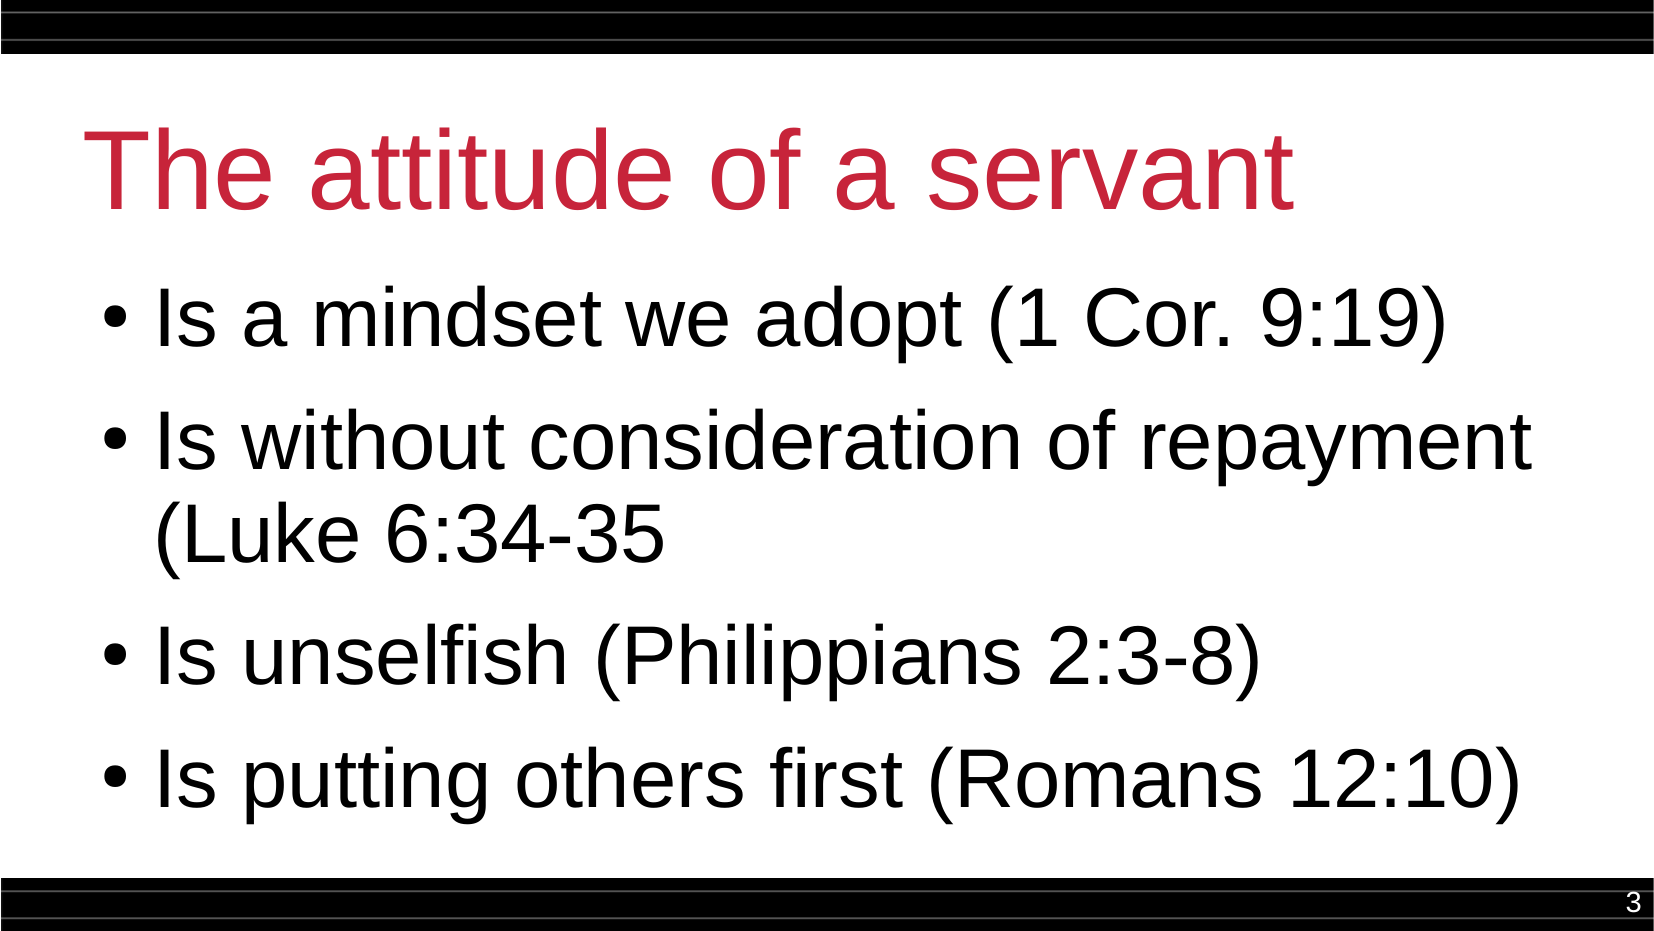

# The attitude of a servant
Is a mindset we adopt (1 Cor. 9:19)
Is without consideration of repayment (Luke 6:34-35
Is unselfish (Philippians 2:3-8)
Is putting others first (Romans 12:10)